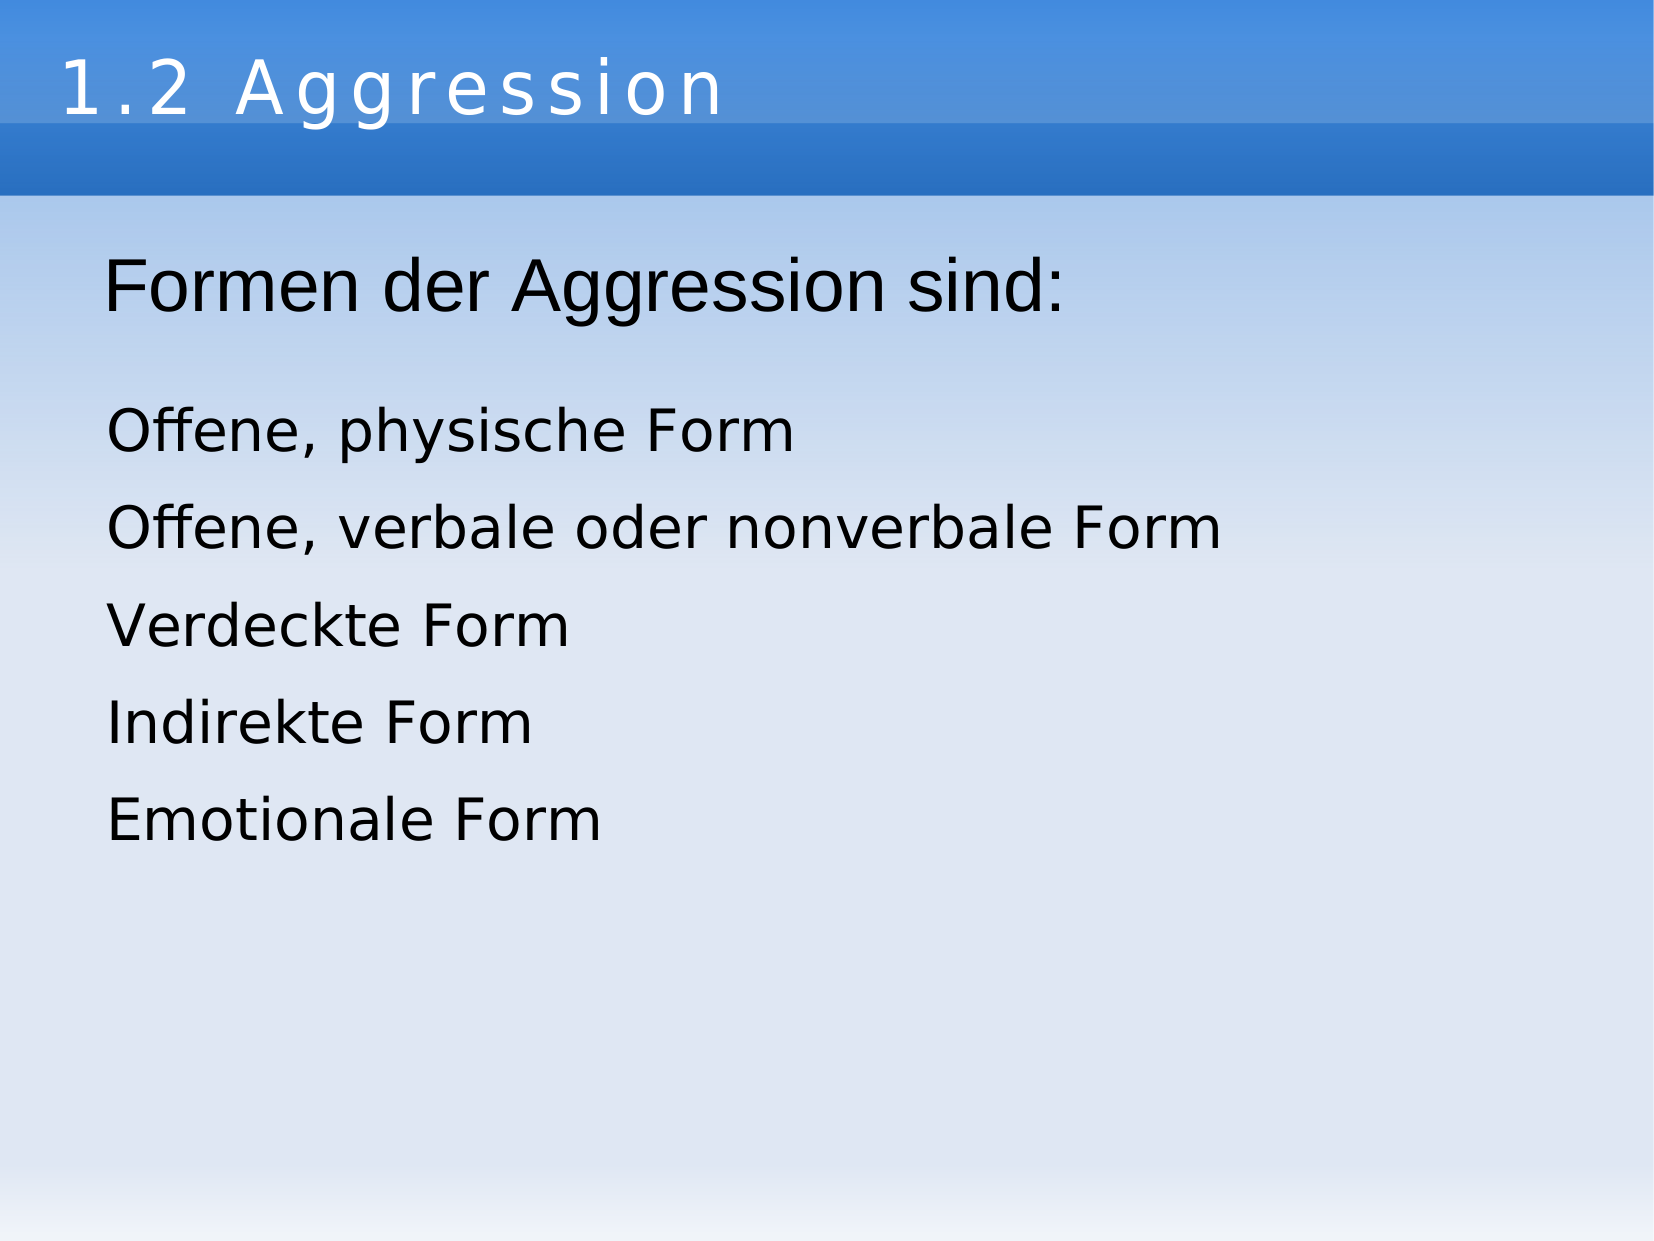

# 1.2 Aggression
Formen der Aggression sind:
Offene, physische Form
Offene, verbale oder nonverbale Form
Verdeckte Form
Indirekte Form
Emotionale Form